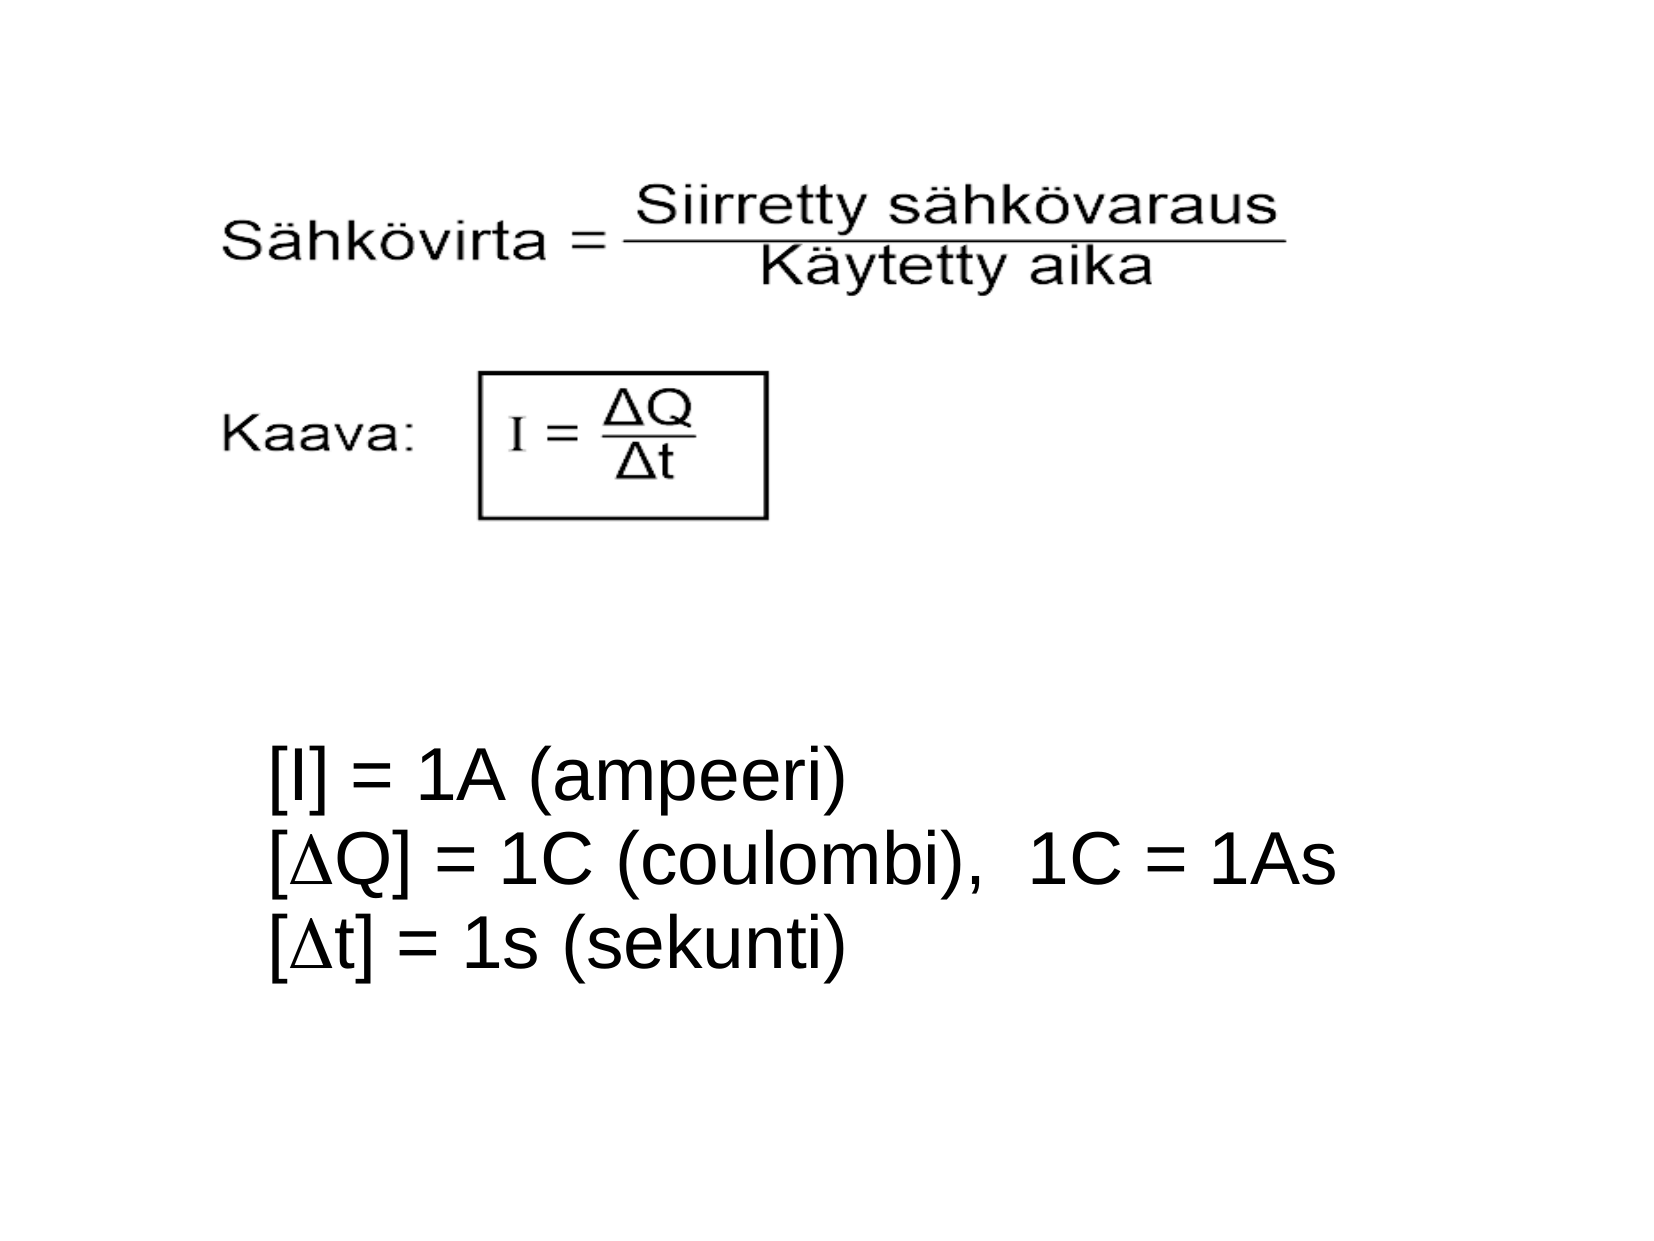

[I] = 1A (ampeeri)
[Q] = 1C (coulombi), 1C = 1As
[t] = 1s (sekunti)